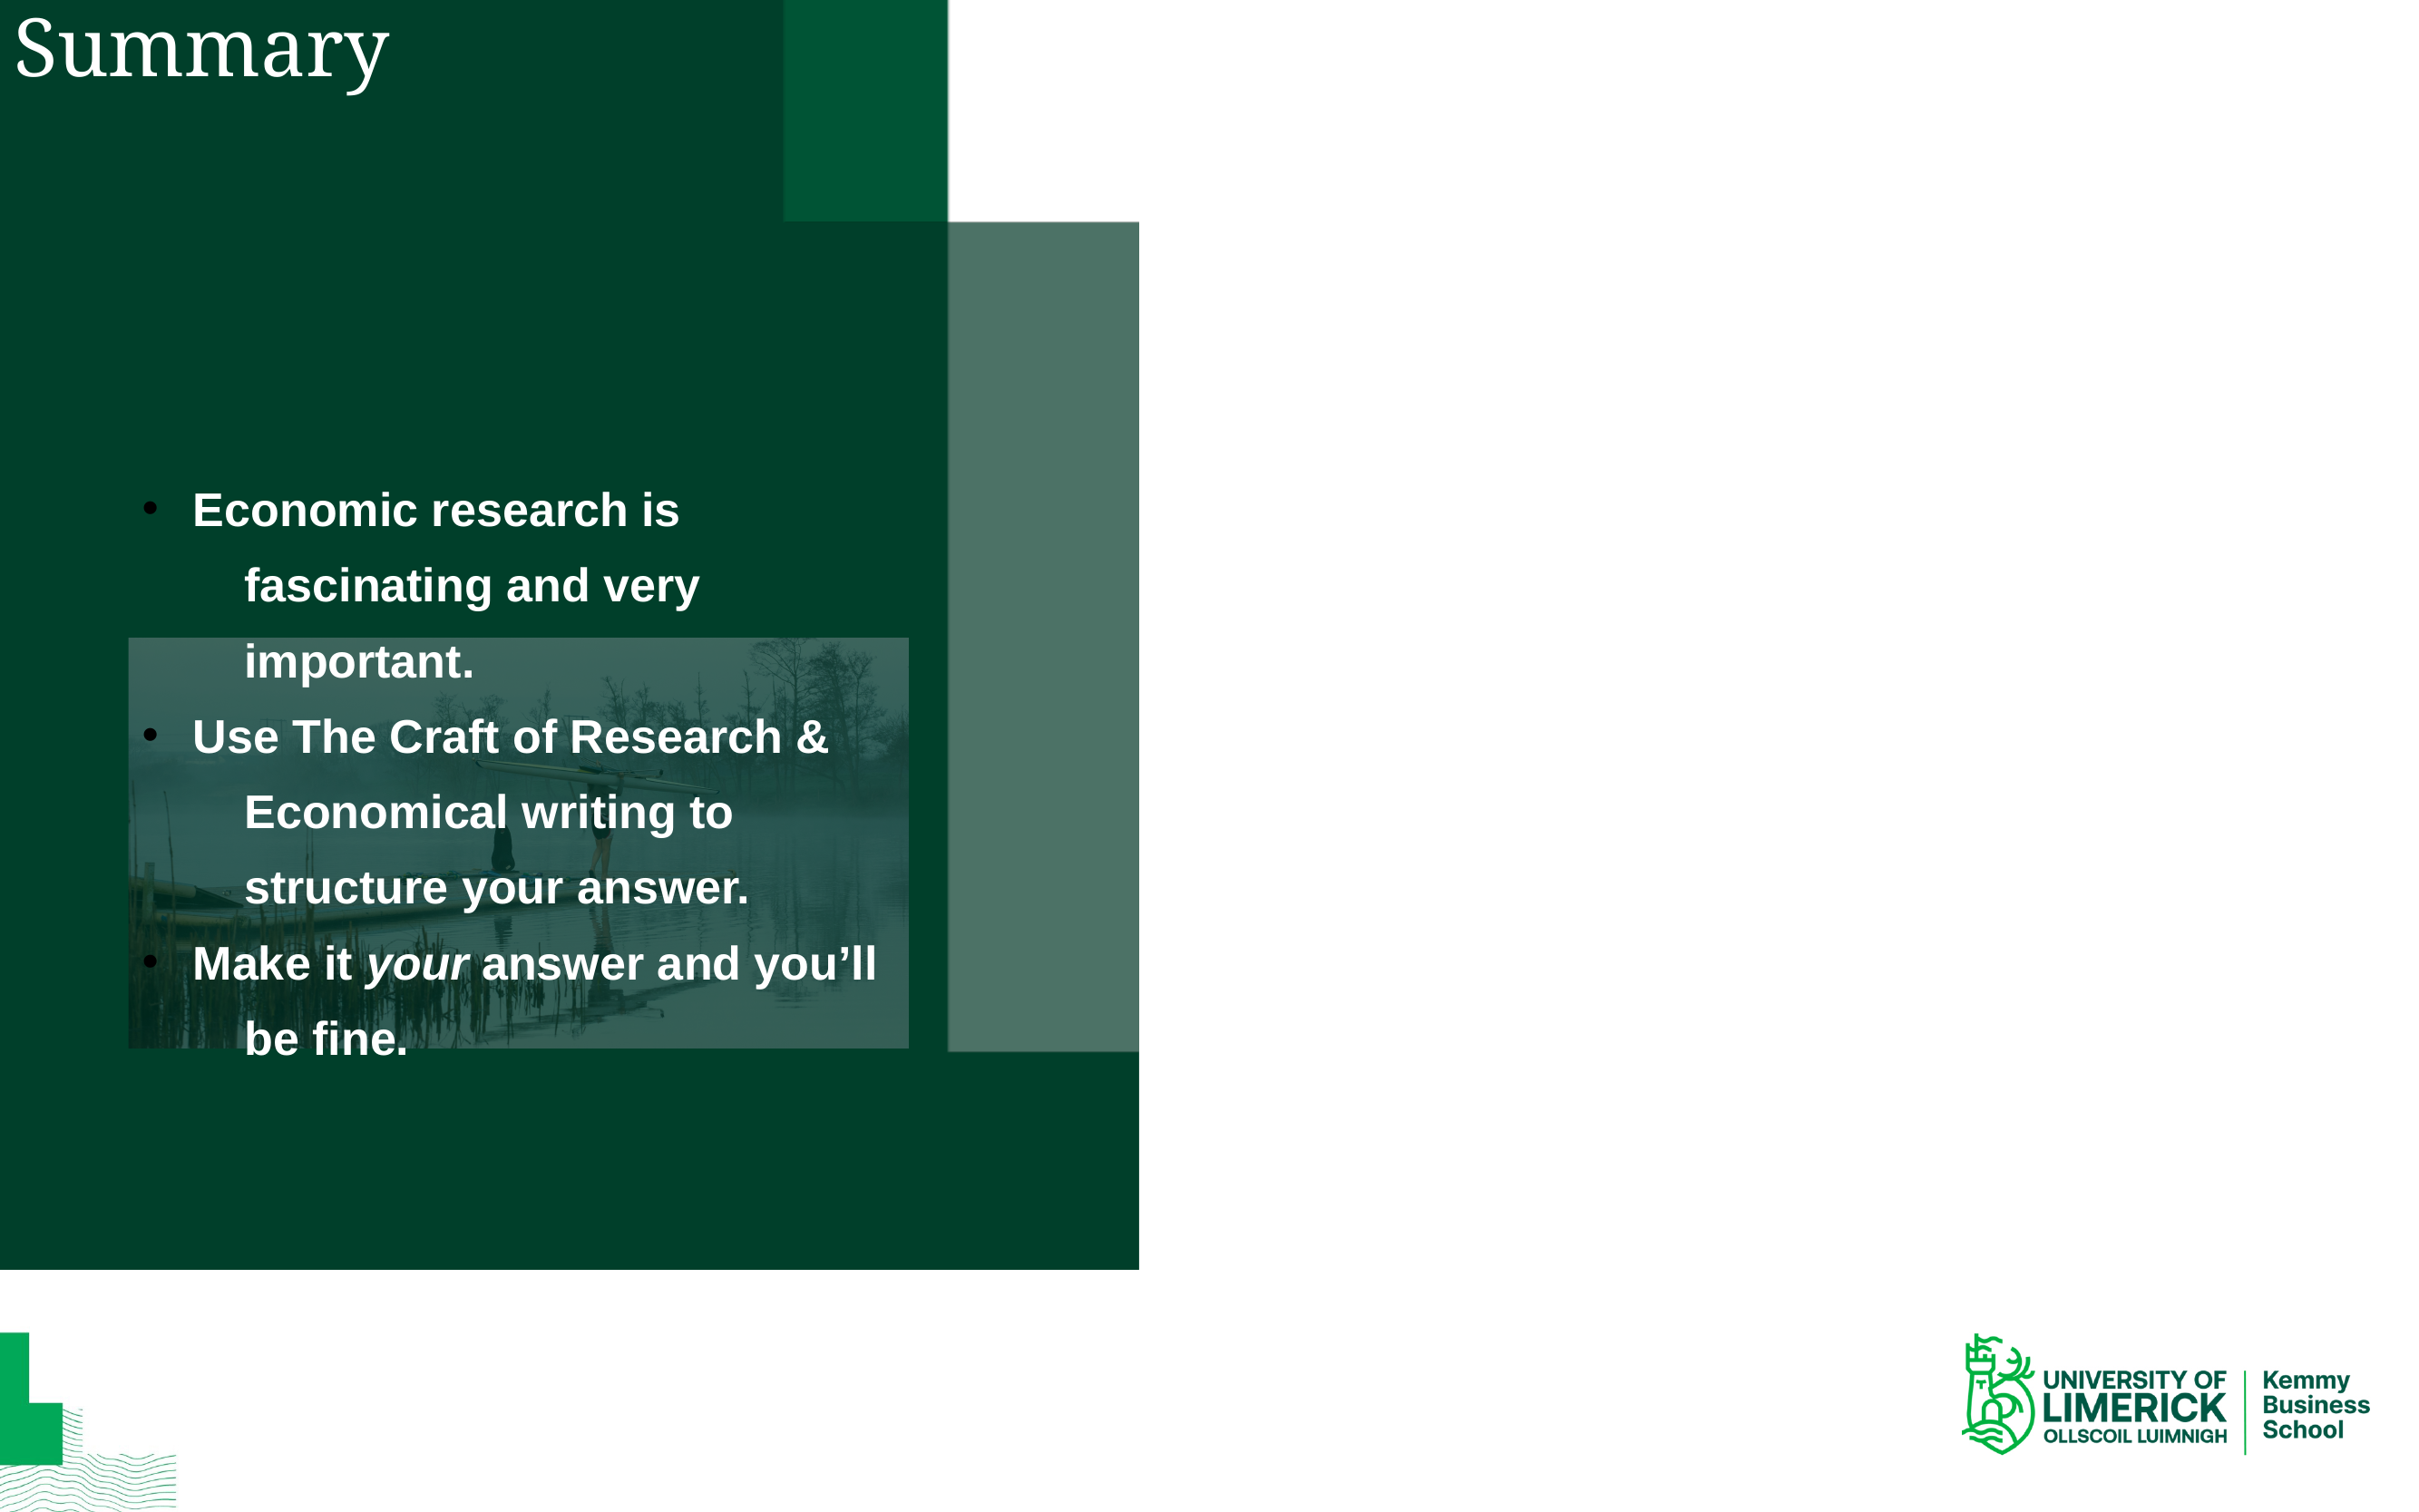

# Summary
Economic research is fascinating and very important.
Use The Craft of Research & Economical writing to structure your answer.
Make it your answer and you’ll be fine.